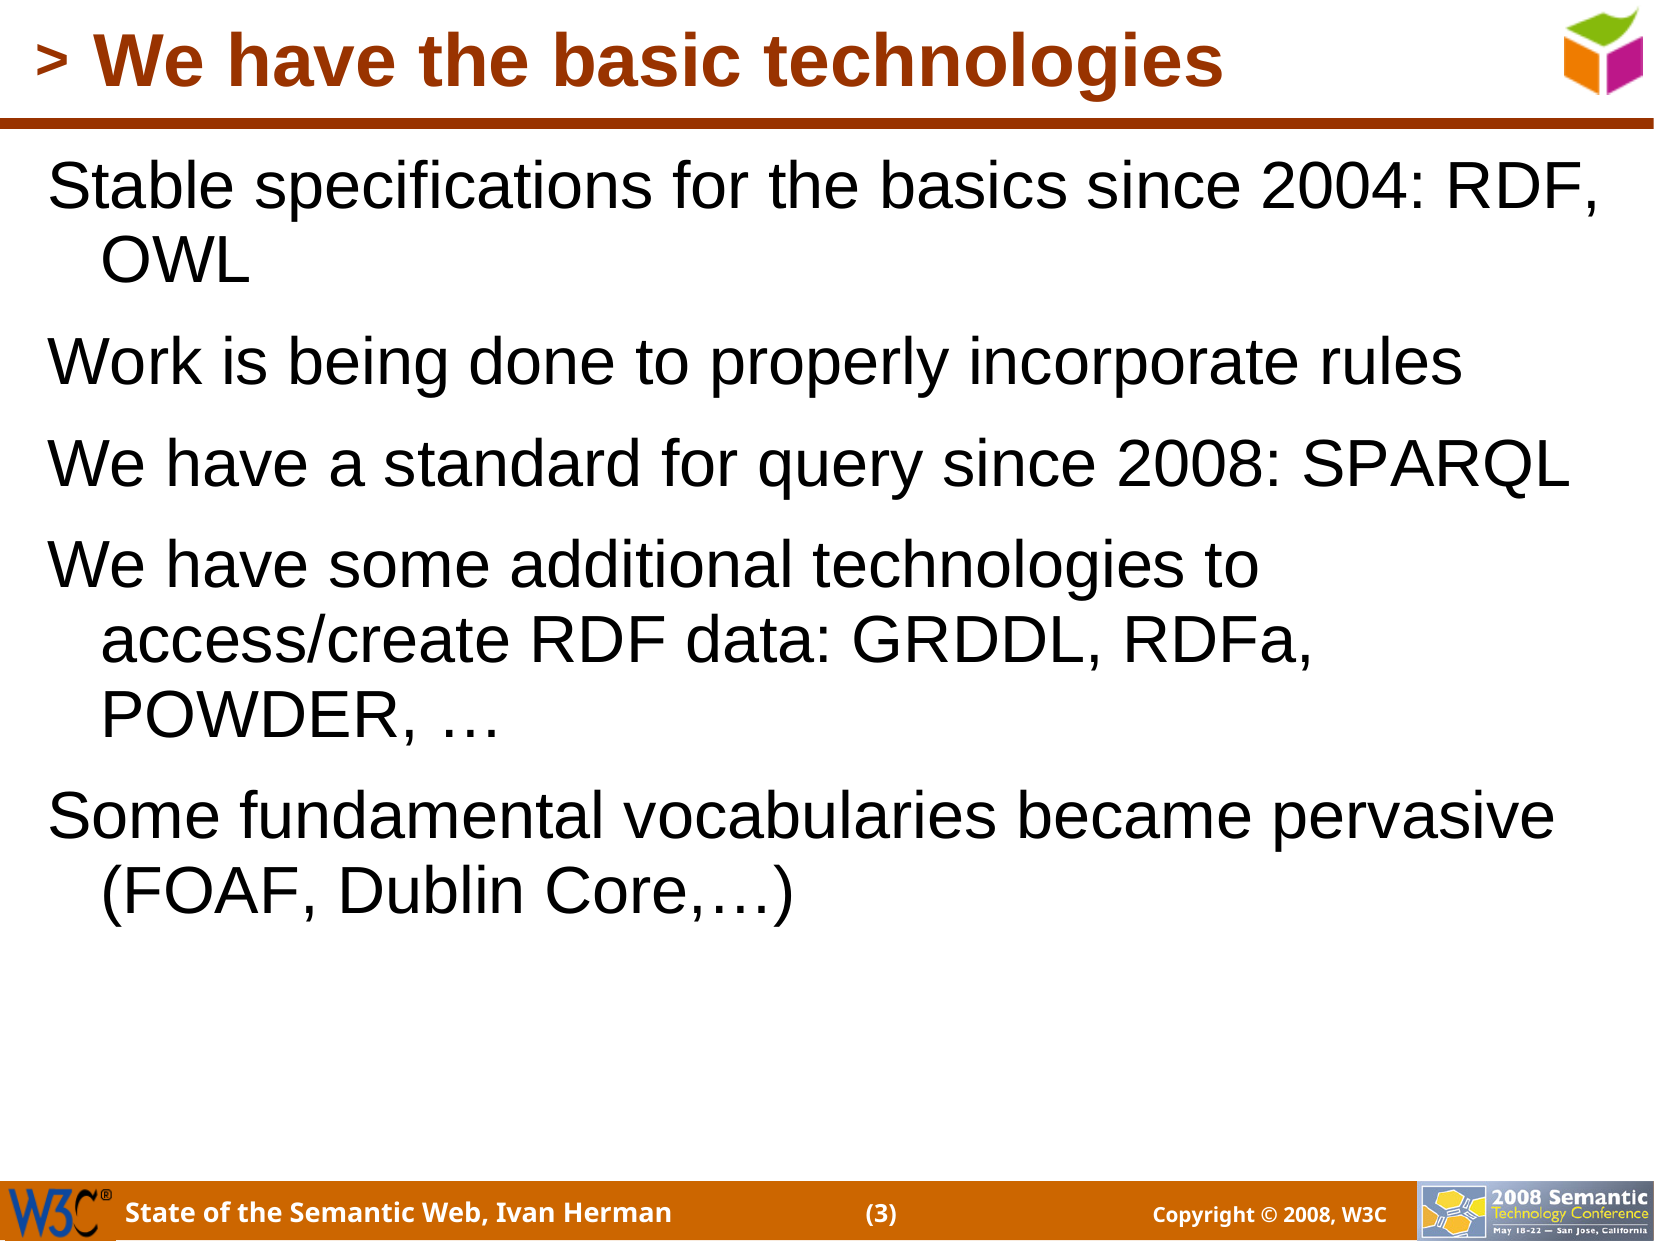

# We have the basic technologies
Stable specifications for the basics since 2004: RDF, OWL
Work is being done to properly incorporate rules
We have a standard for query since 2008: SPARQL
We have some additional technologies to access/create RDF data: GRDDL, RDFa, POWDER, …
Some fundamental vocabularies became pervasive (FOAF, Dublin Core,…)